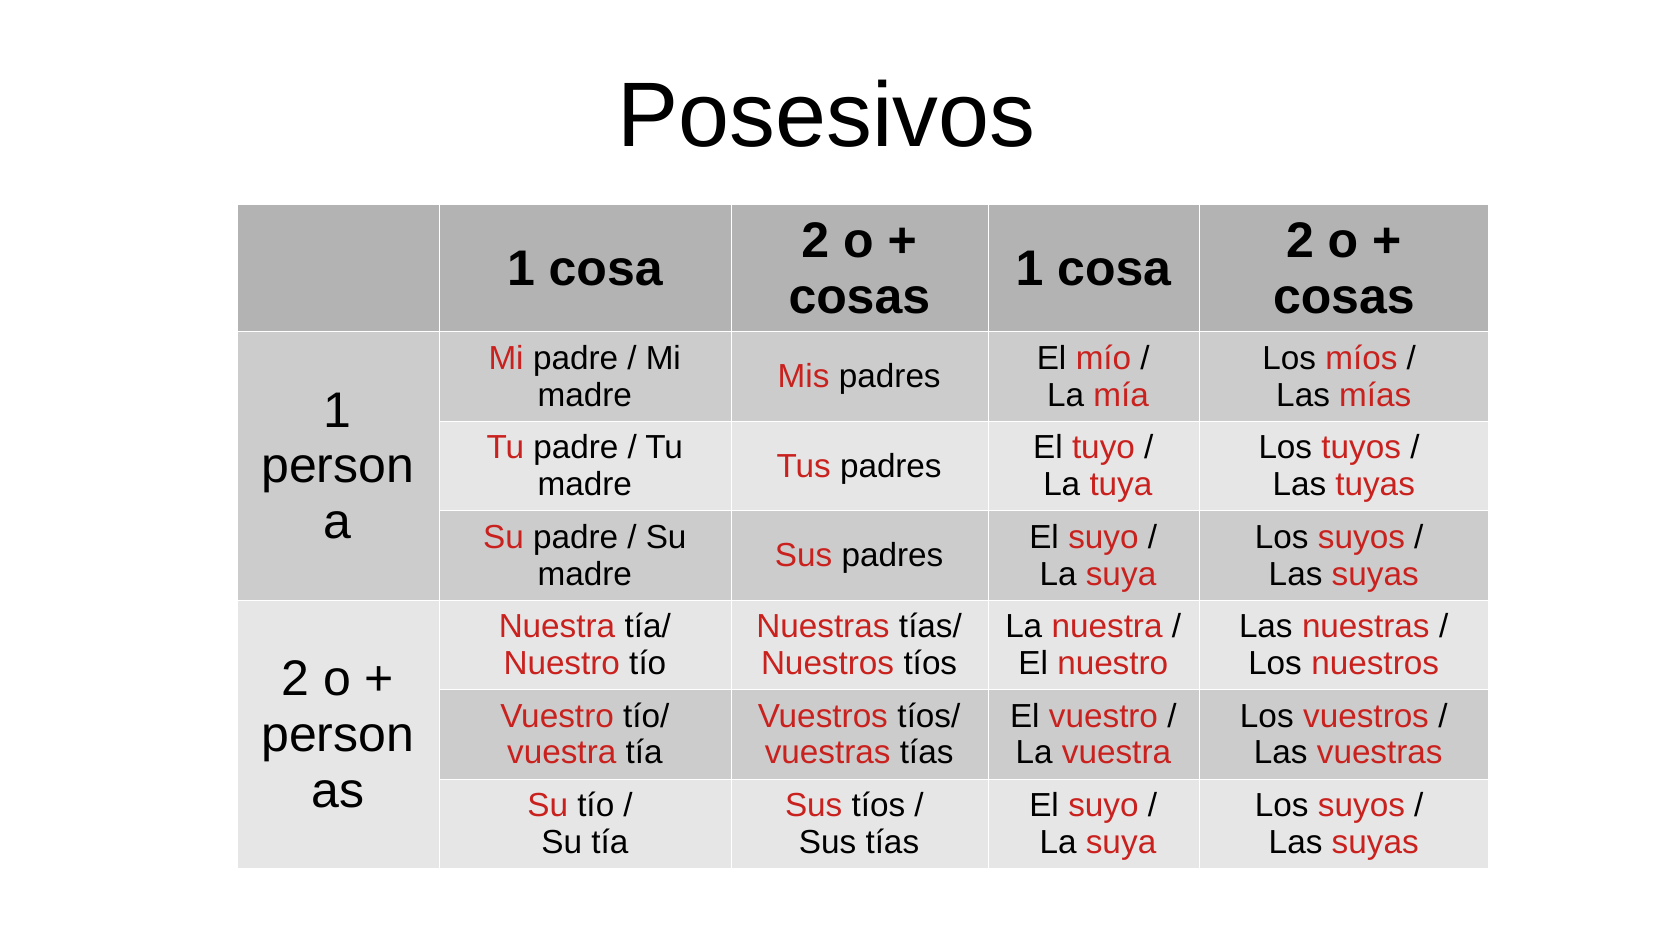

# Posesivos
| | 1 cosa | 2 o + cosas | 1 cosa | 2 o + cosas |
| --- | --- | --- | --- | --- |
| 1 persona | Mi padre / Mi madre | Mis padres | El mío / La mía | Los míos / Las mías |
| | Tu padre / Tu madre | Tus padres | El tuyo / La tuya | Los tuyos / Las tuyas |
| | Su padre / Su madre | Sus padres | El suyo / La suya | Los suyos / Las suyas |
| 2 o + personas | Nuestra tía/ Nuestro tío | Nuestras tías/ Nuestros tíos | La nuestra / El nuestro | Las nuestras / Los nuestros |
| | Vuestro tío/ vuestra tía | Vuestros tíos/ vuestras tías | El vuestro / La vuestra | Los vuestros / Las vuestras |
| | Su tío / Su tía | Sus tíos / Sus tías | El suyo / La suya | Los suyos / Las suyas |